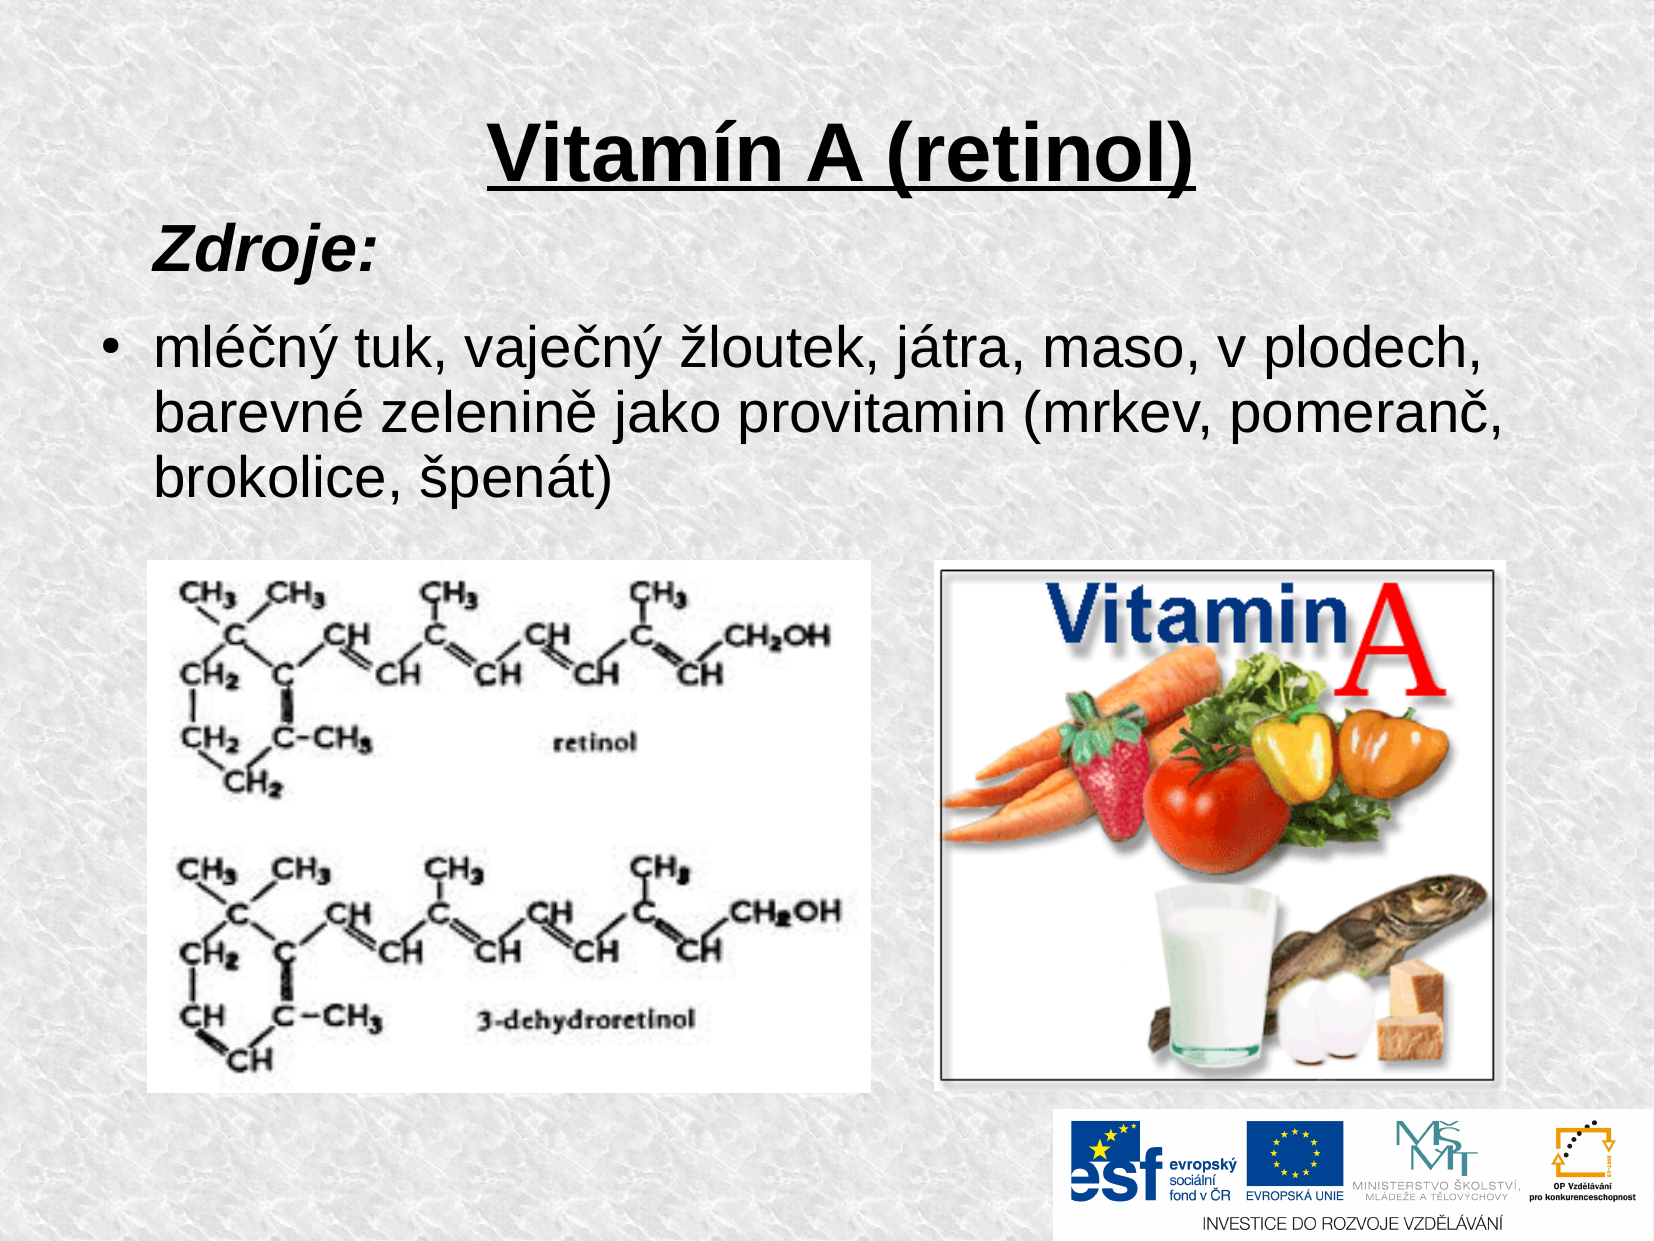

# Vitamín A (retinol)
Zdroje:
mléčný tuk, vaječný žloutek, játra, maso, v plodech, barevné zelenině jako provitamin (mrkev, pomeranč, brokolice, špenát)